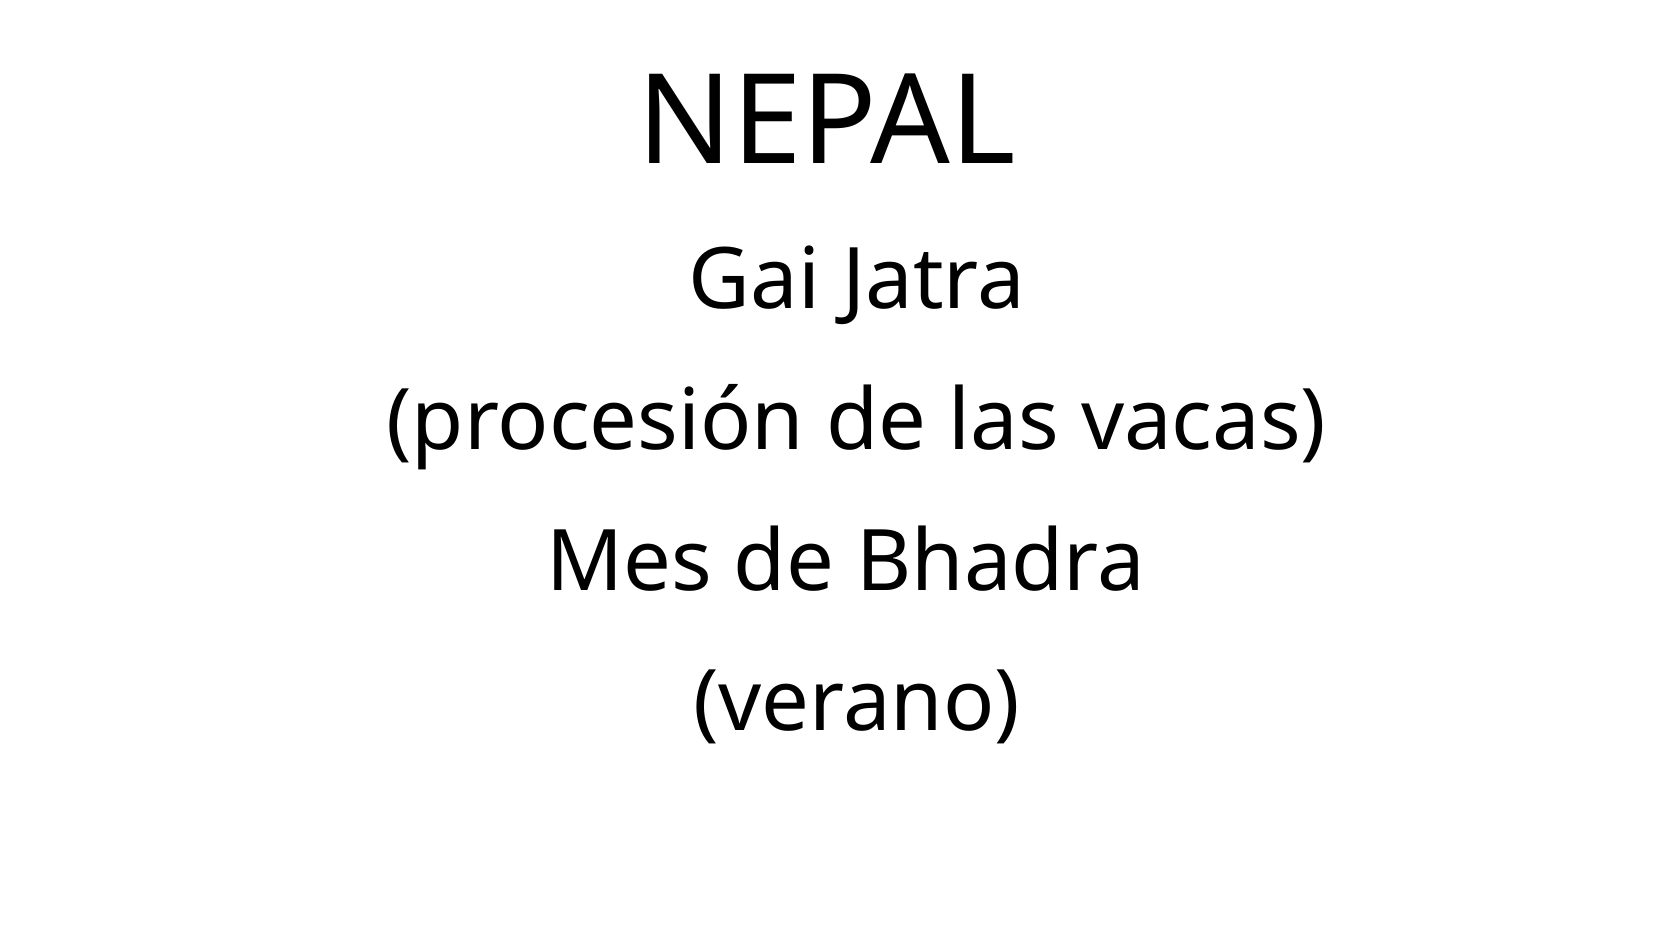

# NEPAL
Gai Jatra
(procesión de las vacas)
Mes de Bhadra
(verano)